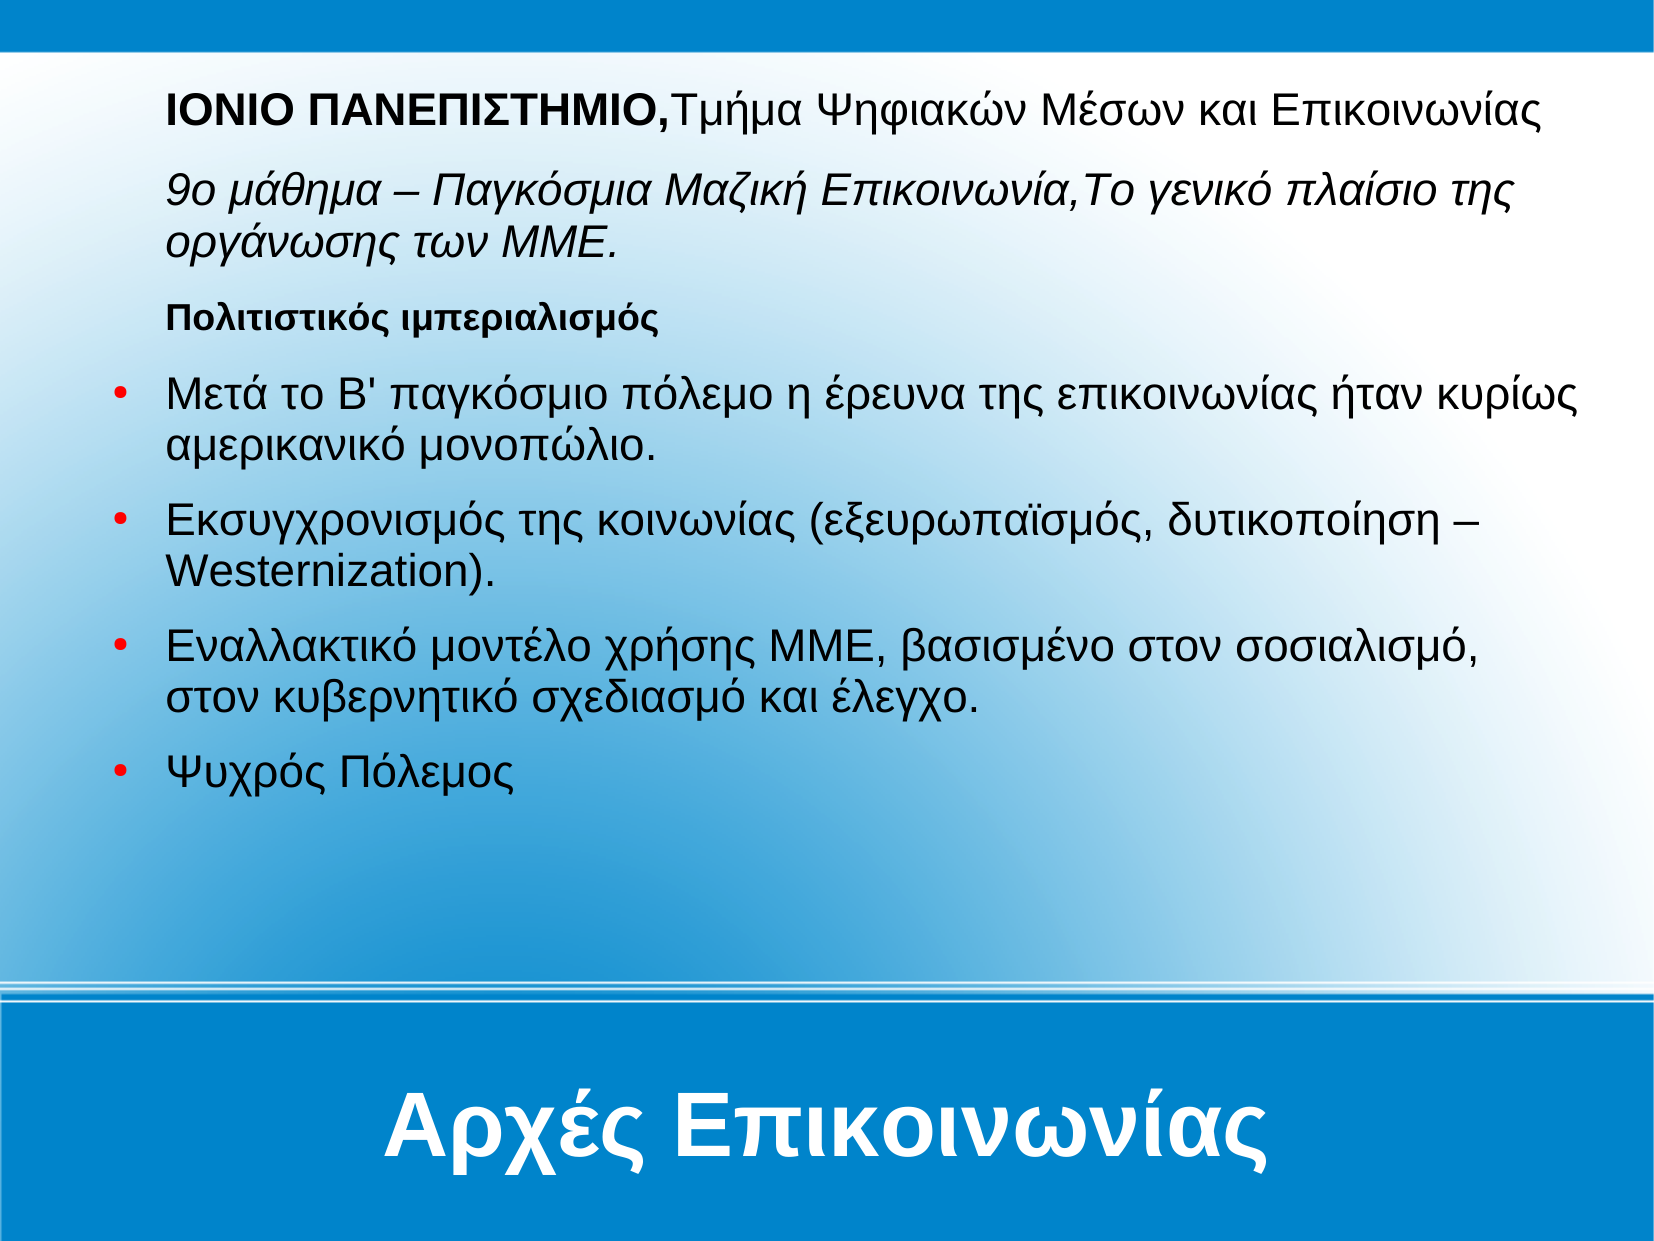

ΙΟΝΙΟ ΠΑΝΕΠΙΣΤΗΜΙΟ,Τμήμα Ψηφιακών Μέσων και Επικοινωνίας
9ο μάθημα – Παγκόσμια Μαζική Επικοινωνία,Το γενικό πλαίσιο της οργάνωσης των ΜΜΕ.
Πολιτιστικός ιμπεριαλισμός
Μετά το Β' παγκόσμιο πόλεμο η έρευνα της επικοινωνίας ήταν κυρίως αμερικανικό μονοπώλιο.
Εκσυγχρονισμός της κοινωνίας (εξευρωπαϊσμός, δυτικοποίηση – Westernization).
Εναλλακτικό μοντέλο χρήσης ΜΜΕ, βασισμένο στον σοσιαλισμό, στον κυβερνητικό σχεδιασμό και έλεγχο.
Ψυχρός Πόλεμος
# Αρχές Επικοινωνίας